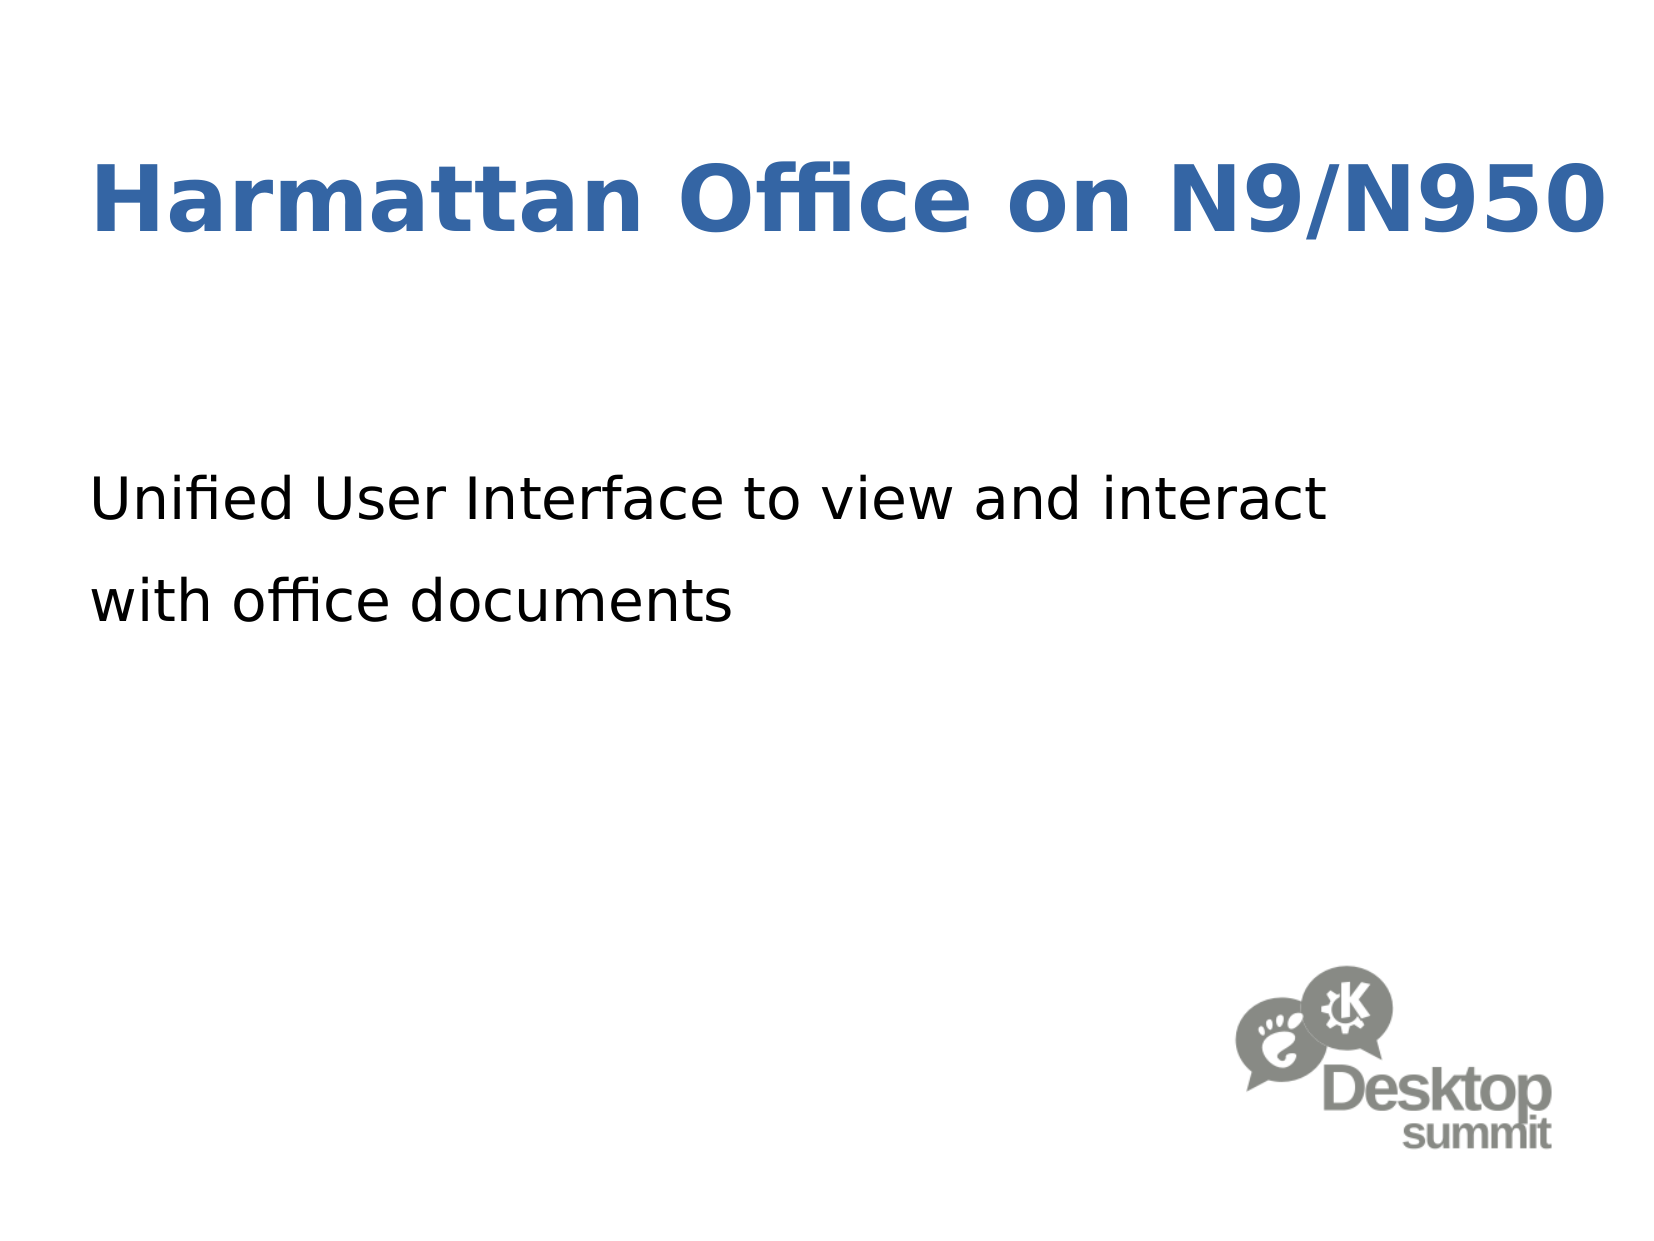

Harmattan Office on N9/N950
Unified User Interface to view and interact
with office documents